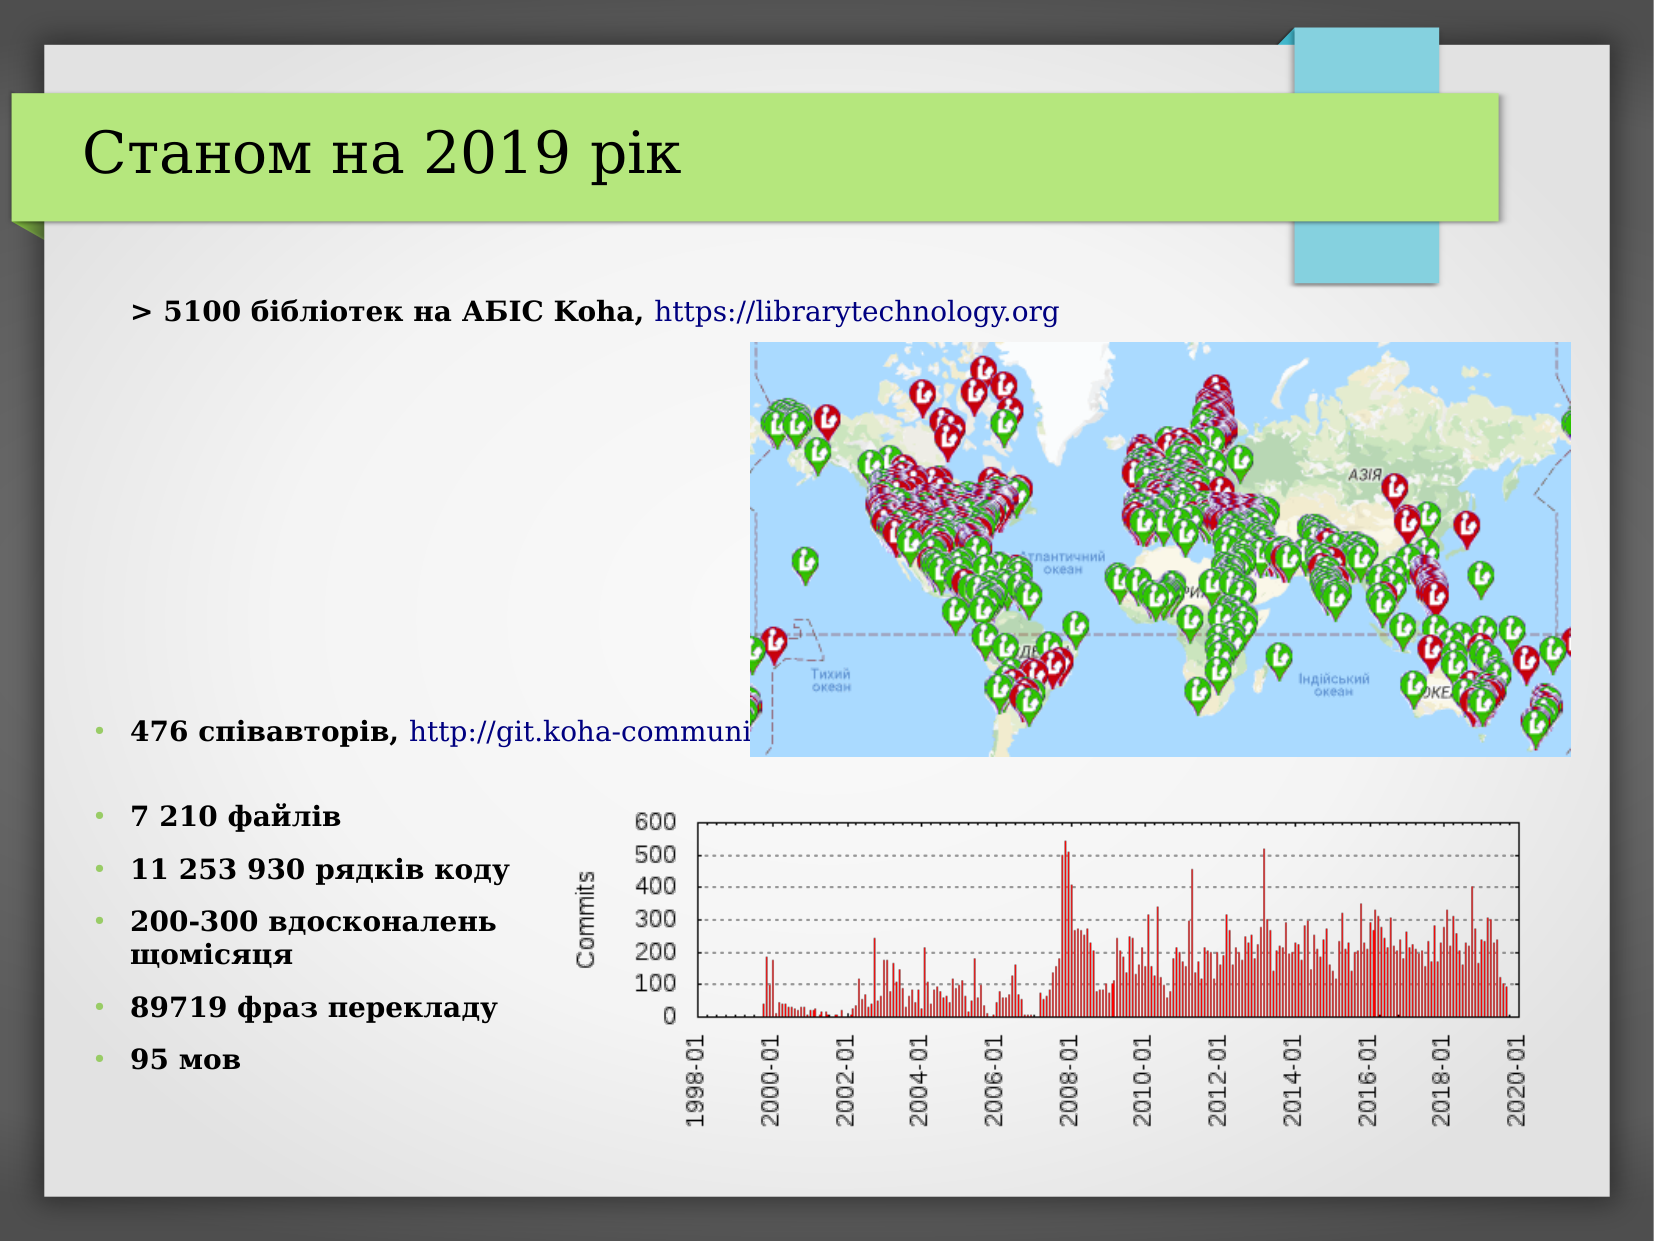

Станом на 2019 рік
# > 5100 бібліотек на АБІС Koha, https://librarytechnology.org
476 співавторів, http://git.koha-community.org/stats/koha-master/authors.html
7 210 файлів
11 253 930 рядків коду
200-300 вдосконалень
щомісяця
89719 фраз перекладу
95 мов